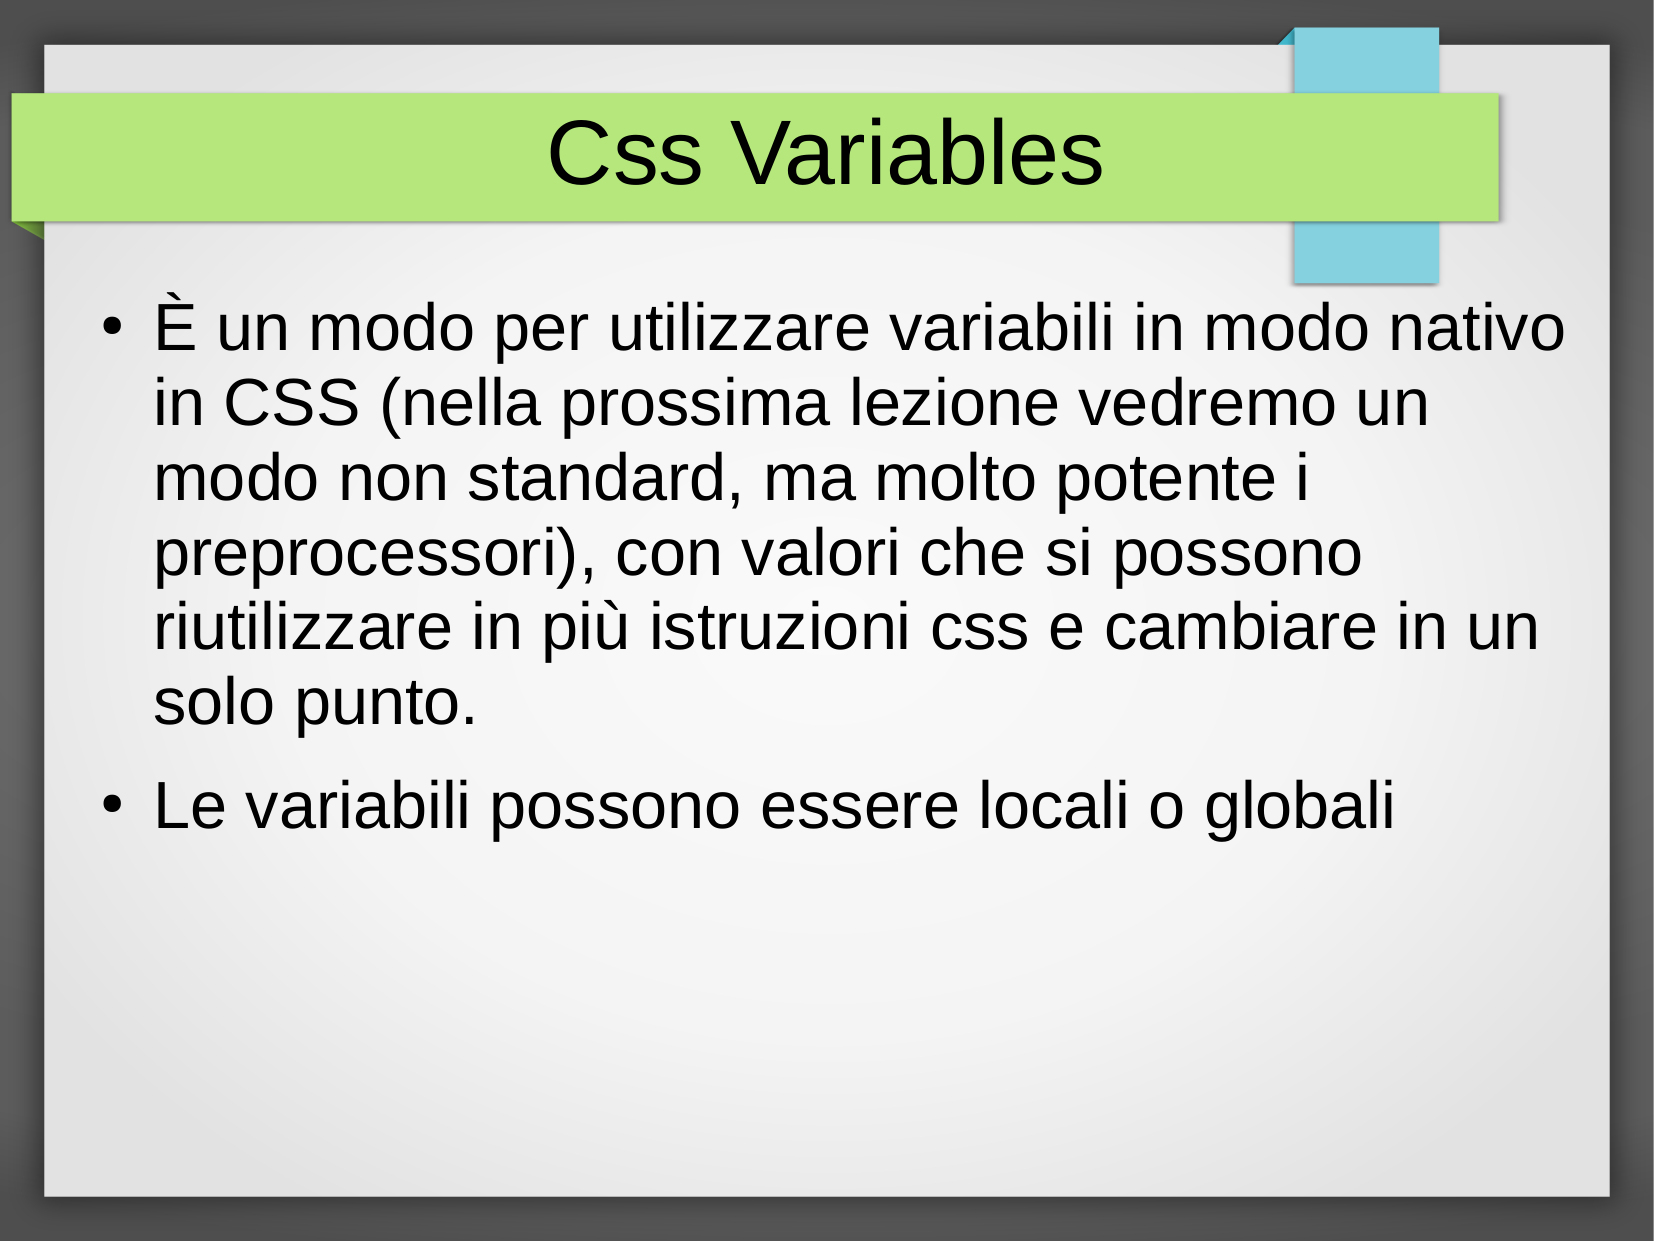

# Css Variables
È un modo per utilizzare variabili in modo nativo in CSS (nella prossima lezione vedremo un modo non standard, ma molto potente i preprocessori), con valori che si possono riutilizzare in più istruzioni css e cambiare in un solo punto.
Le variabili possono essere locali o globali